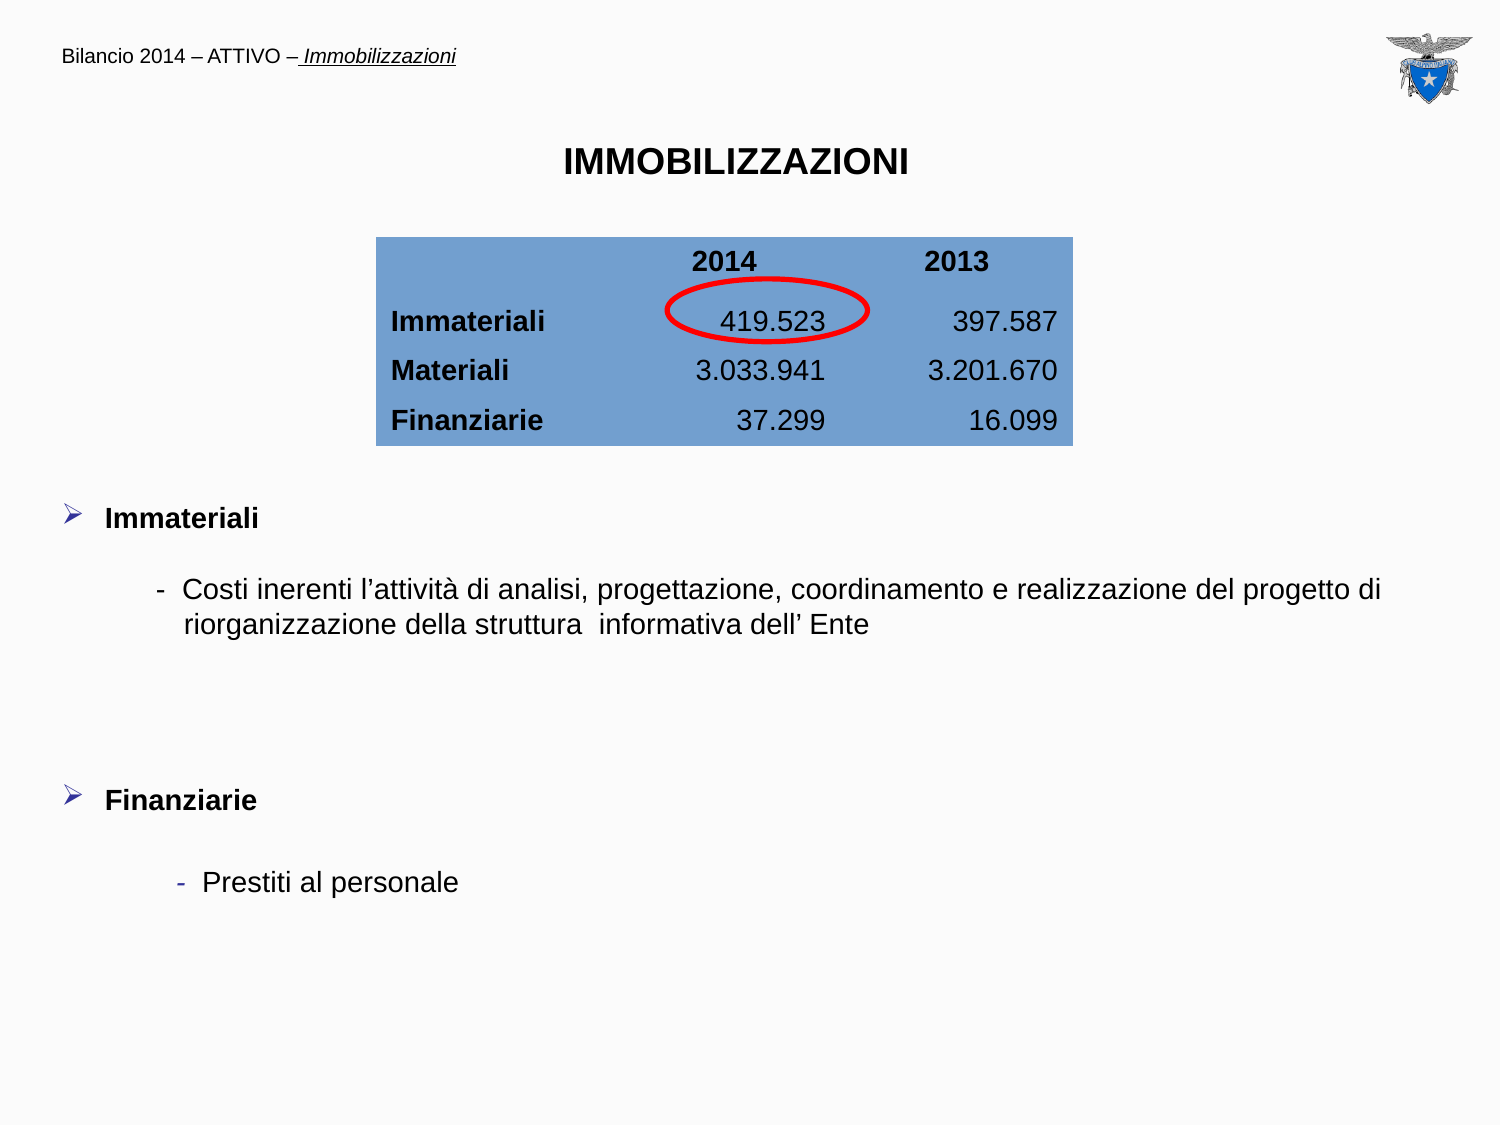

Bilancio 2014 – ATTIVO – Immobilizzazioni
IMMOBILIZZAZIONI
| | 2014 | 2013 |
| --- | --- | --- |
| Immateriali | 419.523 | 397.587 |
| Materiali | 3.033.941 | 3.201.670 |
| Finanziarie | 37.299 | 16.099 |
Immateriali
- Costi inerenti l’attività di analisi, progettazione, coordinamento e realizzazione del progetto di riorganizzazione della struttura informativa dell’ Ente
Finanziarie
 - Prestiti al personale